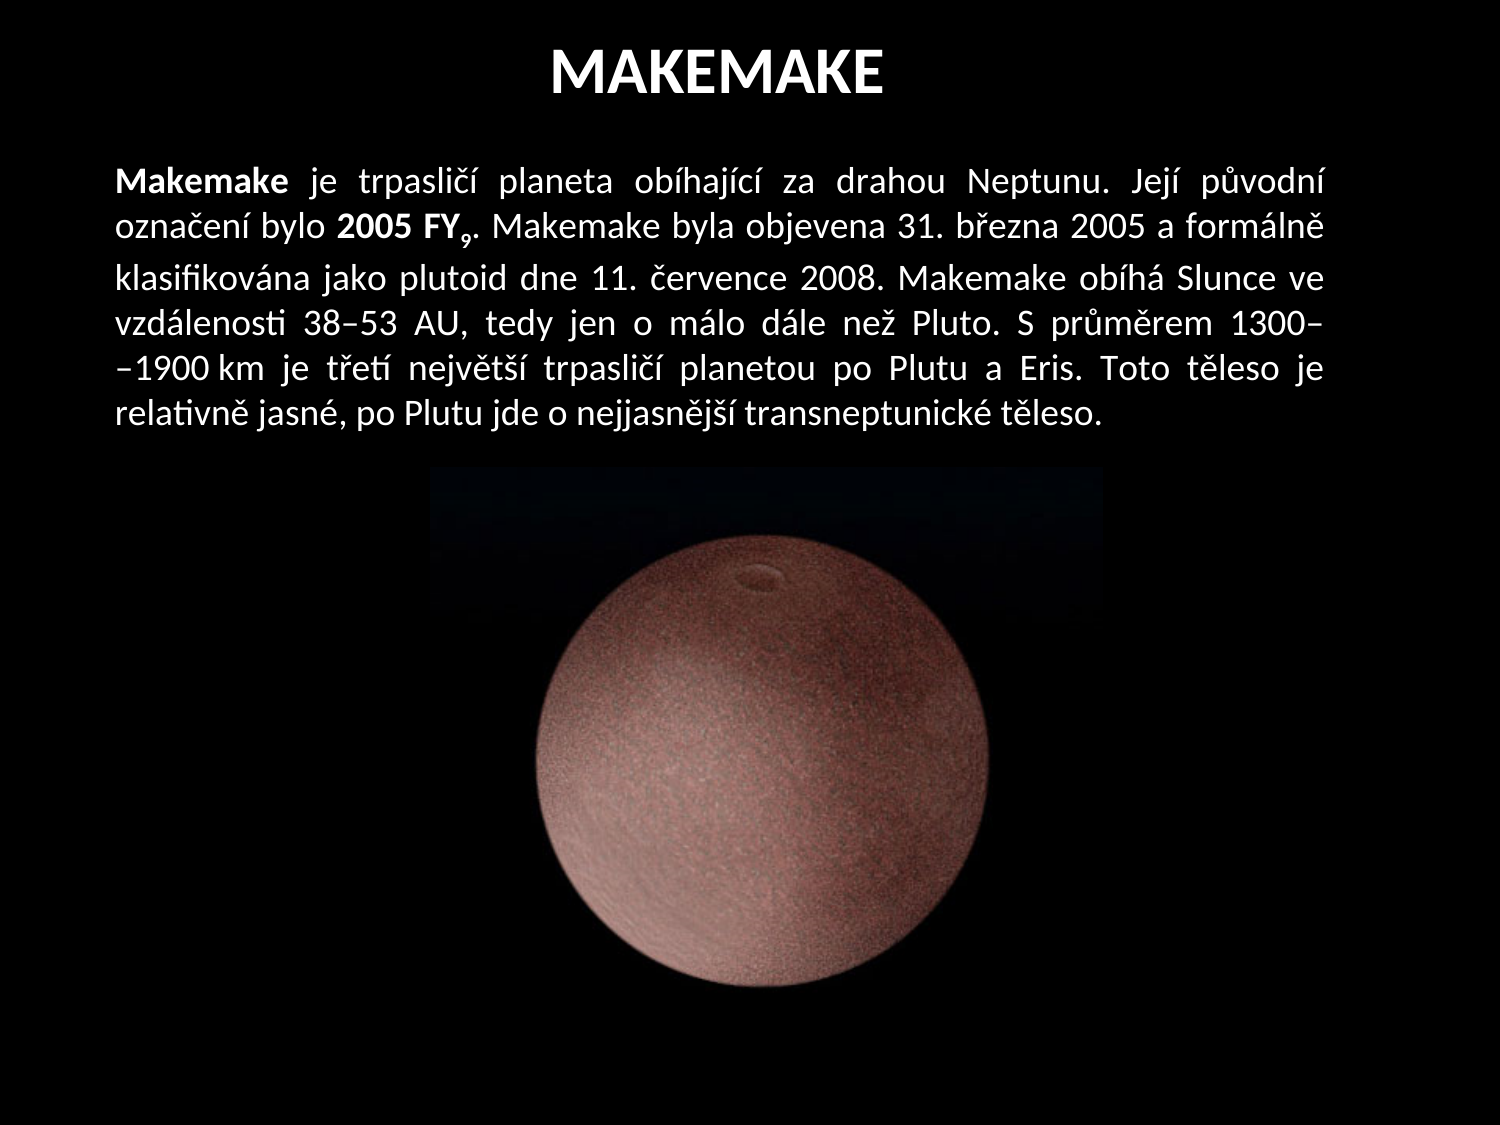

MAKEMAKE
Makemake je trpasličí planeta obíhající za drahou Neptunu. Její původní označení bylo 2005 FY9. Makemake byla objevena 31. března 2005 a formálně klasifikována jako plutoid dne 11. července 2008. Makemake obíhá Slunce ve vzdálenosti 38–53 AU, tedy jen o málo dále než Pluto. S průměrem 1300–
–1900 km je třetí největší trpasličí planetou po Plutu a Eris. Toto těleso je relativně jasné, po Plutu jde o nejjasnější transneptunické těleso.